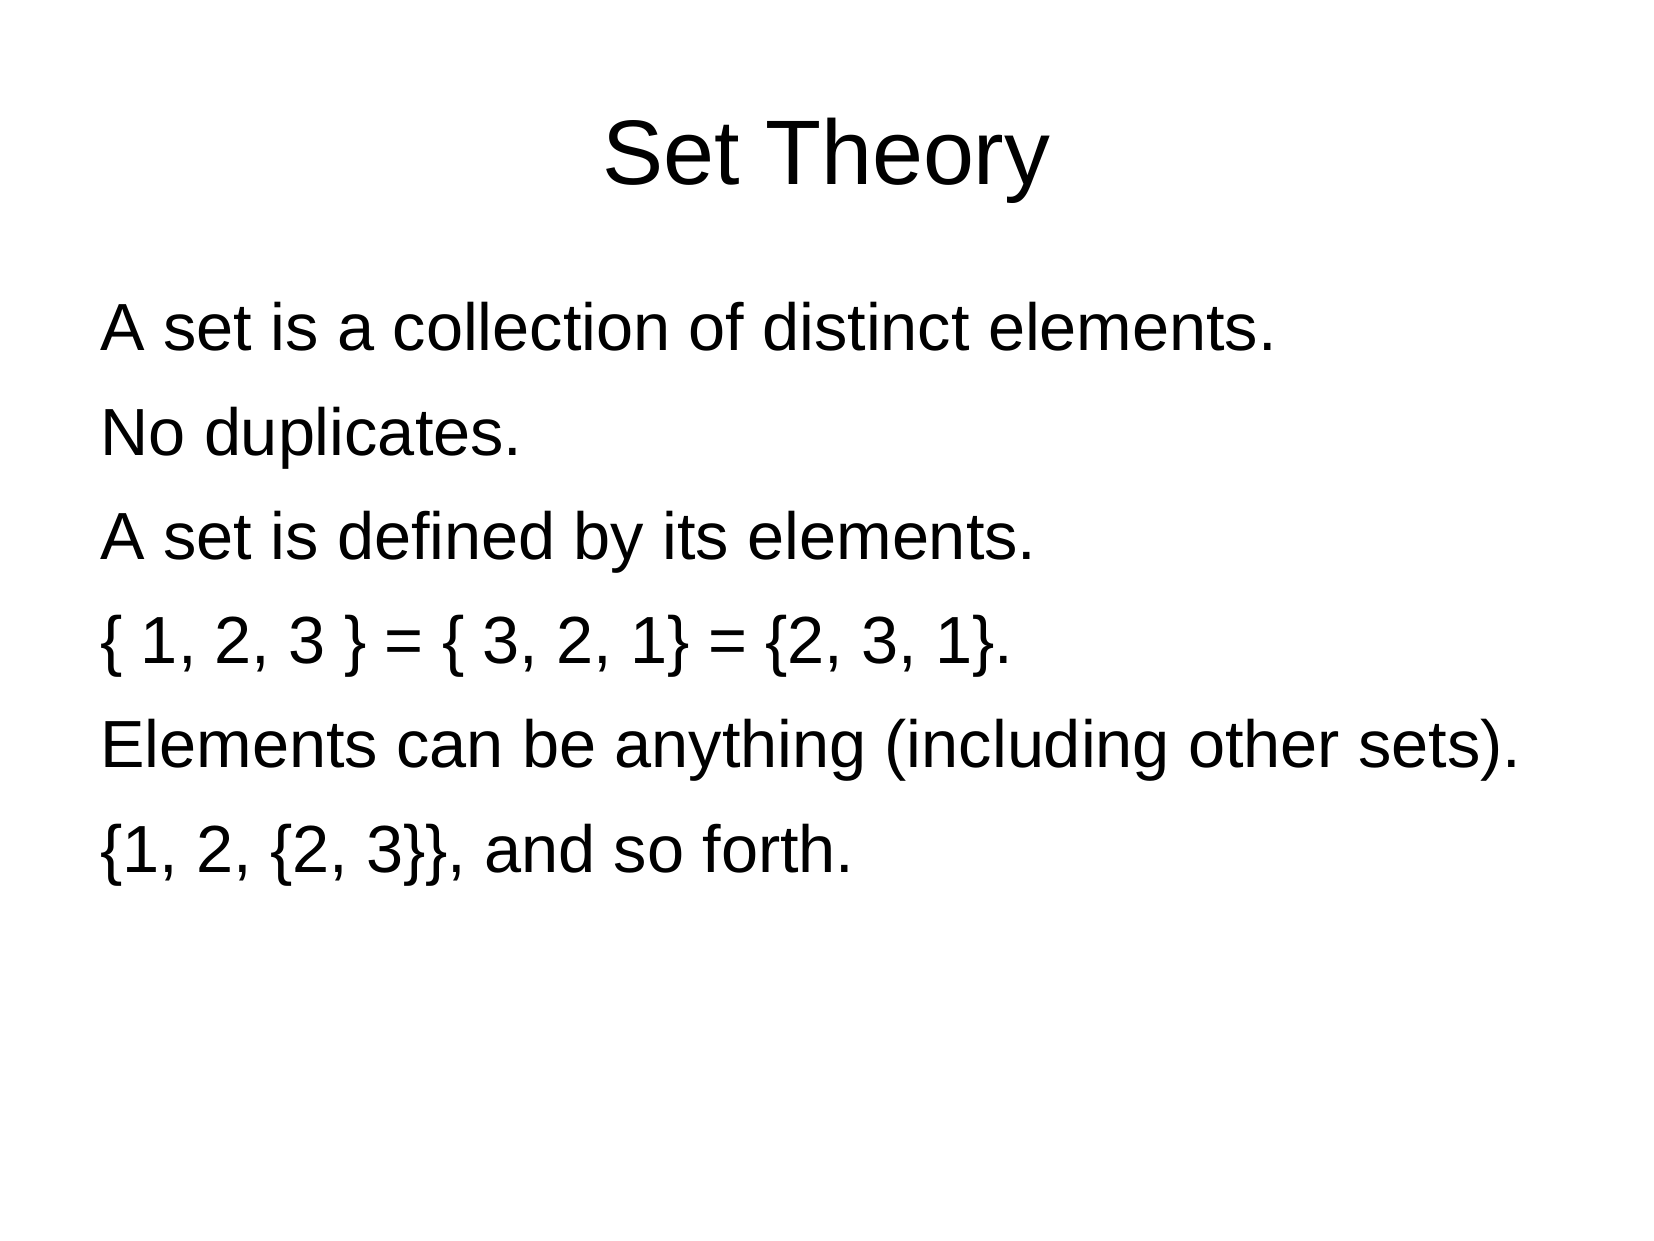

# Set Theory
A set is a collection of distinct elements.
No duplicates.
A set is defined by its elements.
{ 1, 2, 3 } = { 3, 2, 1} = {2, 3, 1}.
Elements can be anything (including other sets).
{1, 2, {2, 3}}, and so forth.